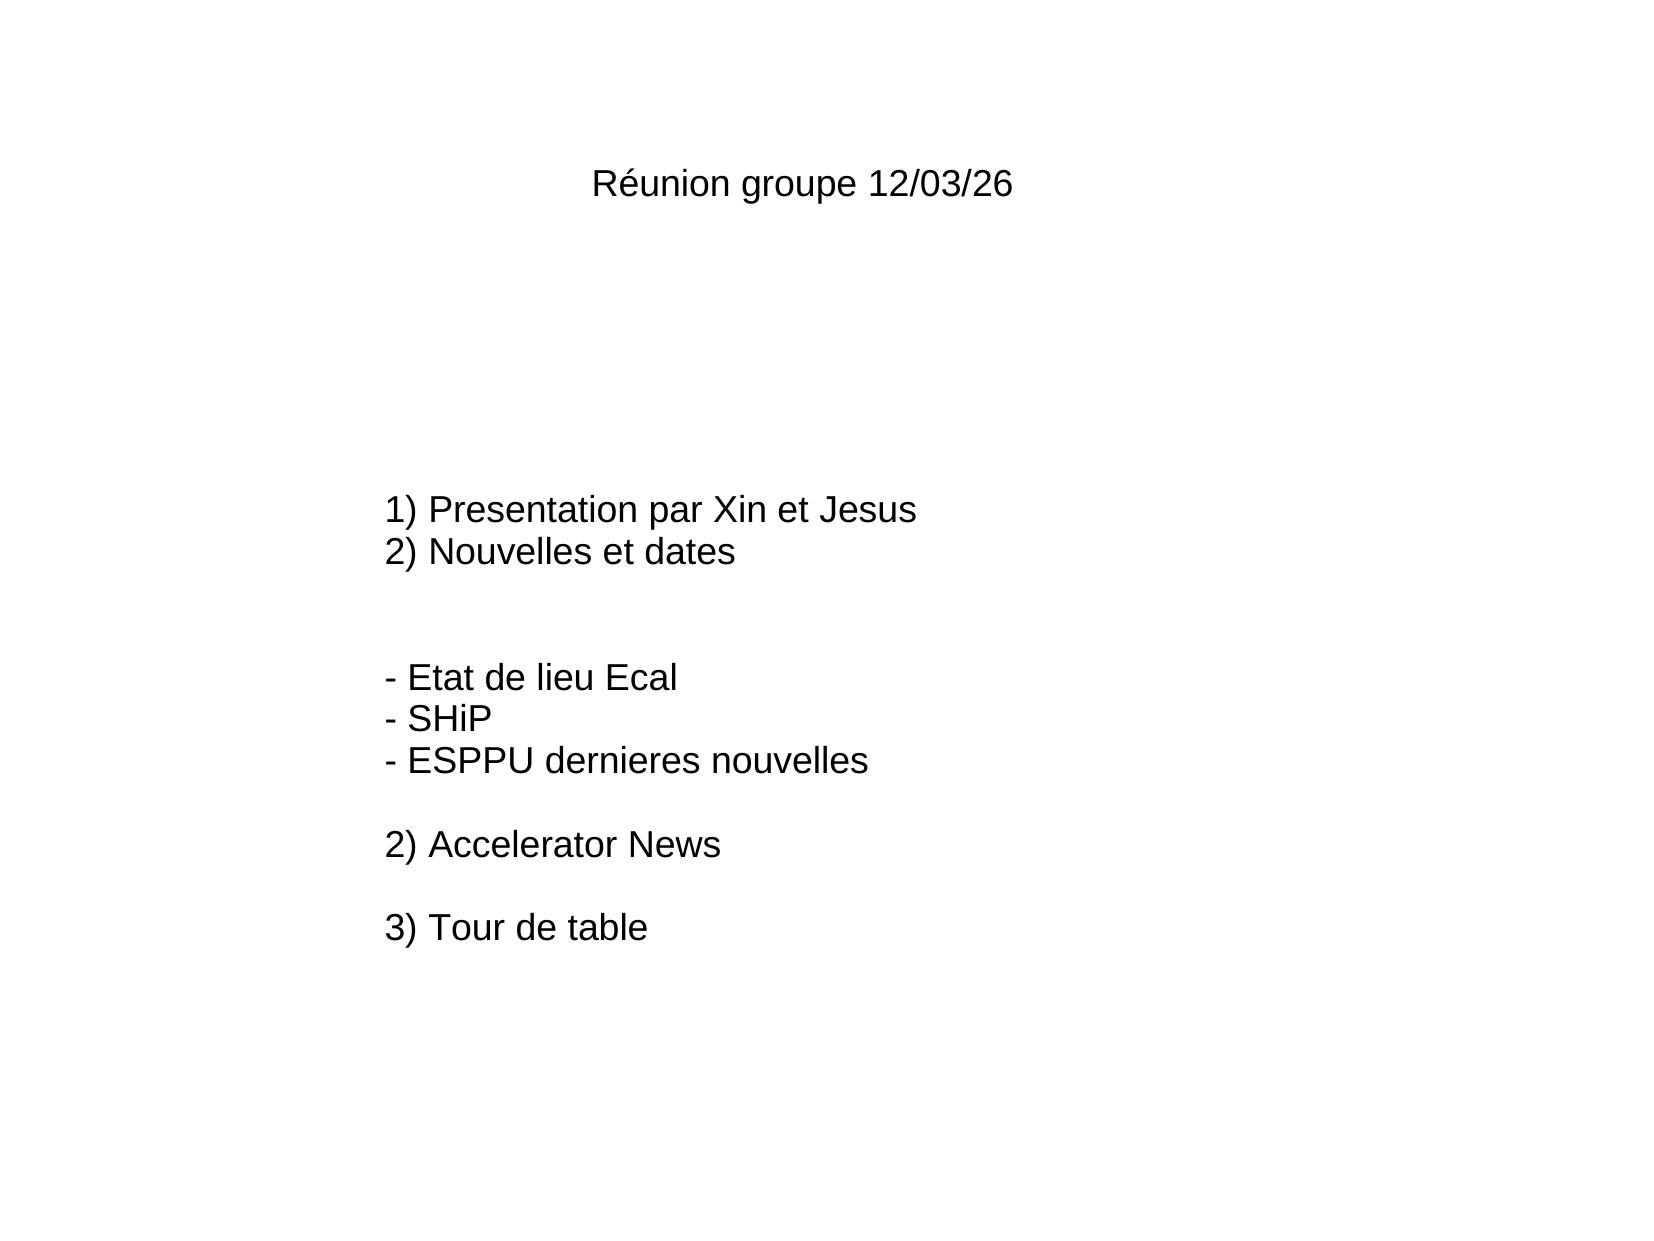

1) Presentation par Xin et Jesus
2) Nouvelles et dates
- Etat de lieu Ecal
- SHiP
- ESPPU dernieres nouvelles
2) Accelerator News
3) Tour de table
Réunion groupe 12/03/26